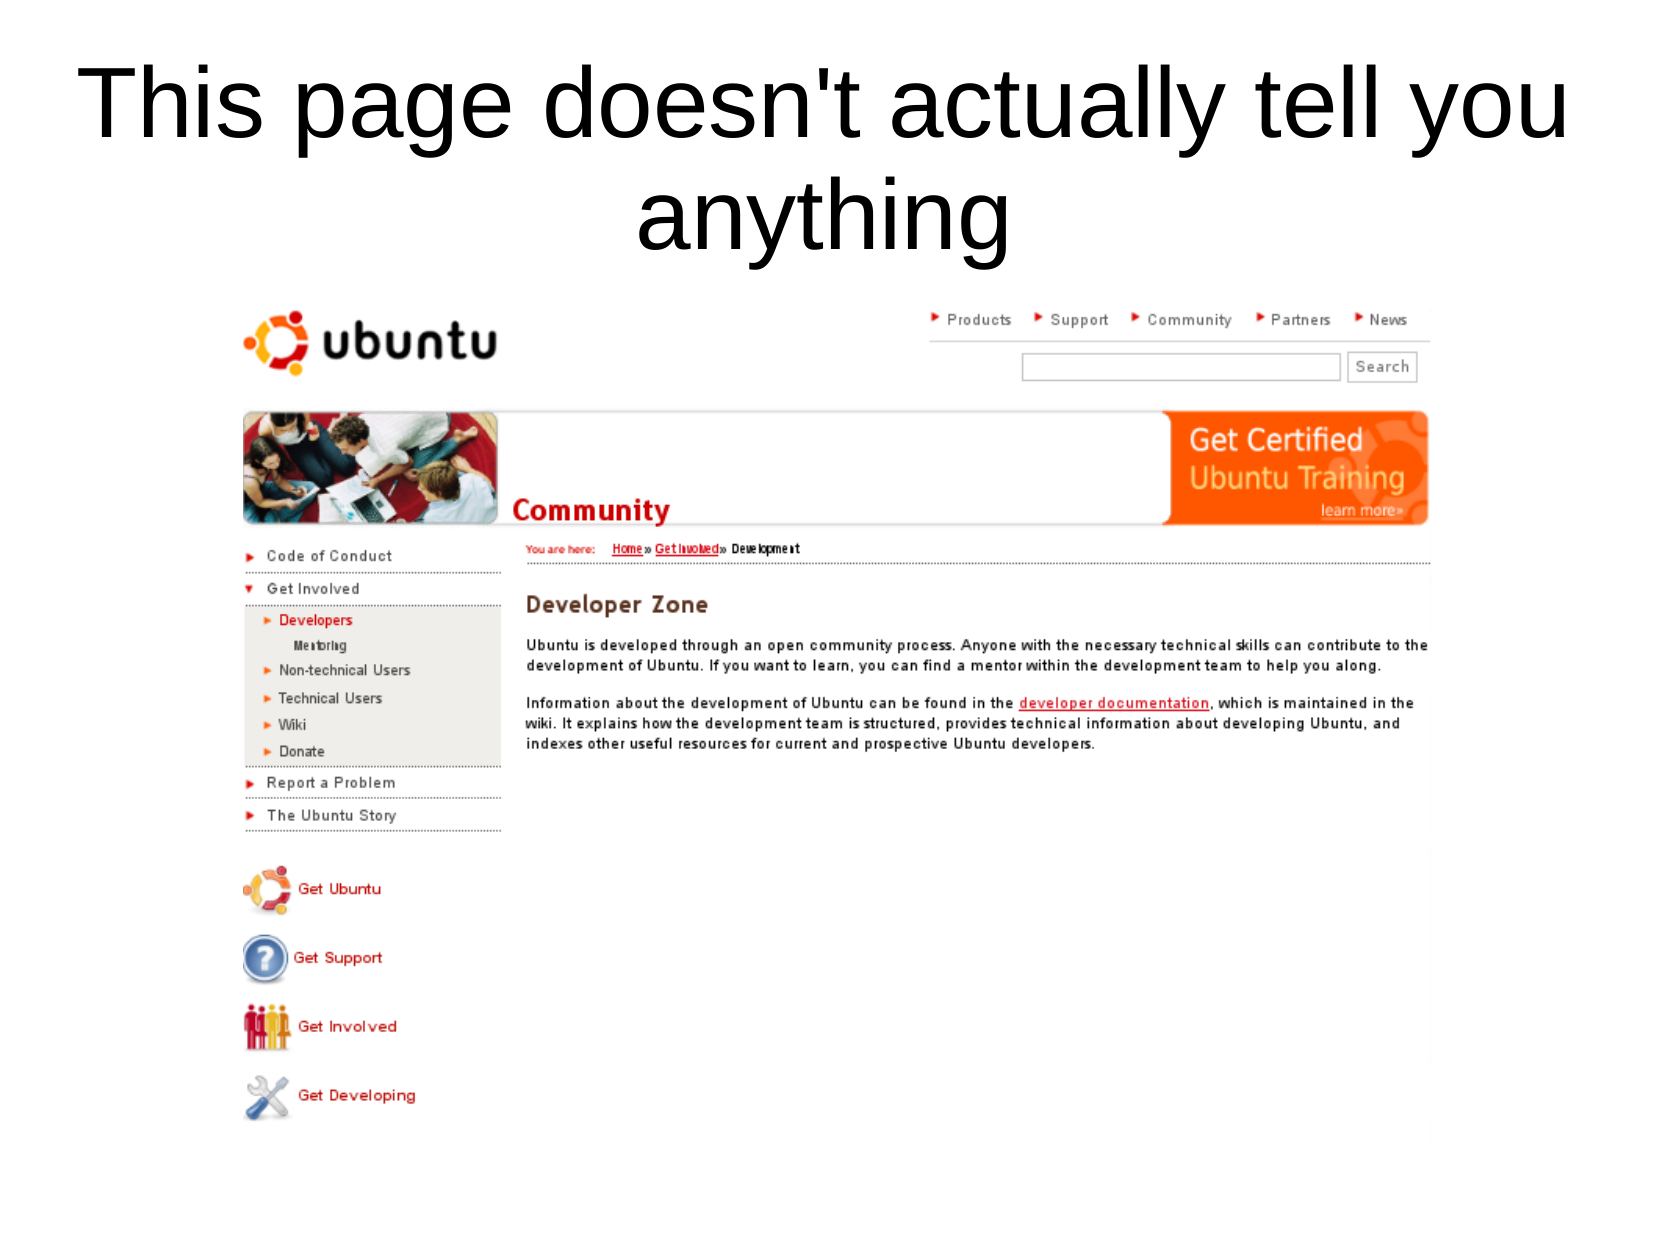

This page doesn't actually tell you
anything